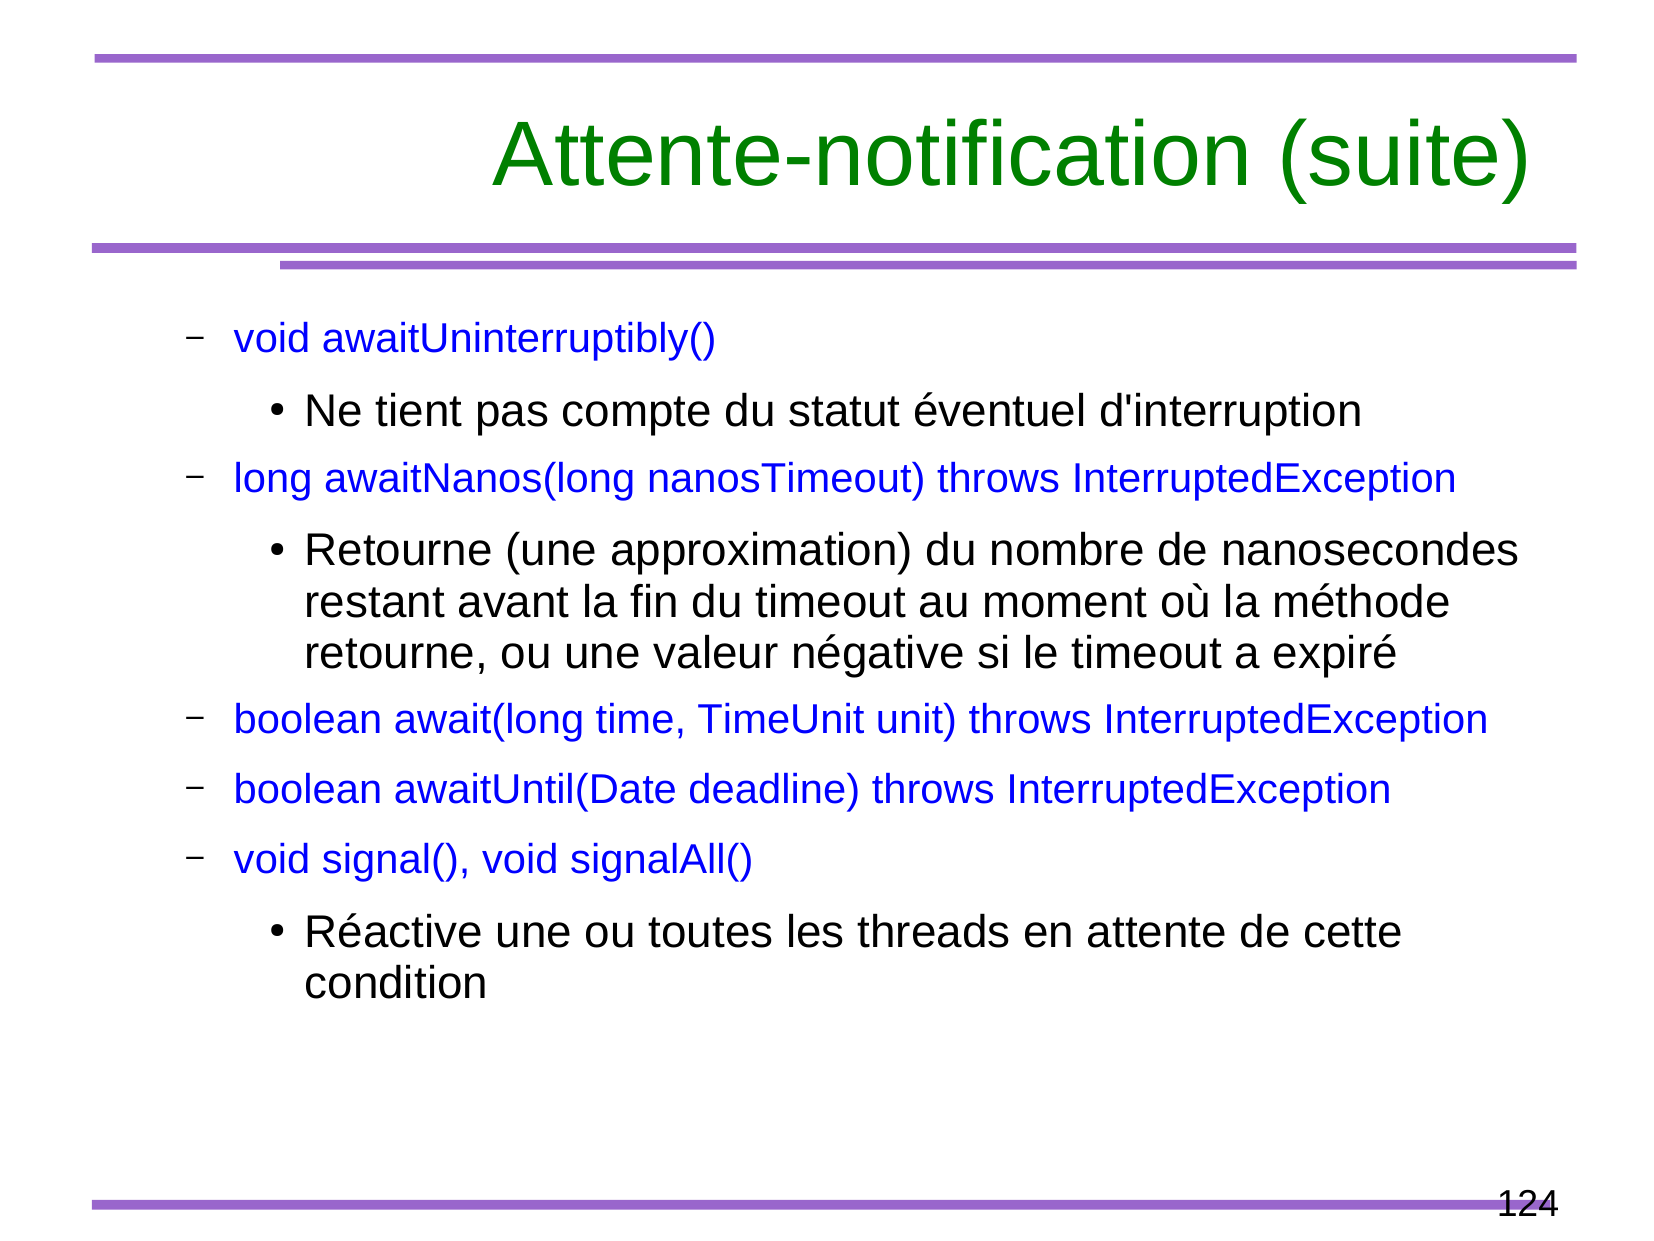

# Attente-notification (suite)
void awaitUninterruptibly()
Ne tient pas compte du statut éventuel d'interruption
long awaitNanos(long nanosTimeout) throws InterruptedException
Retourne (une approximation) du nombre de nanosecondes restant avant la fin du timeout au moment où la méthode retourne, ou une valeur négative si le timeout a expiré
boolean await(long time, TimeUnit unit) throws InterruptedException
boolean awaitUntil(Date deadline) throws InterruptedException
void signal(), void signalAll()
Réactive une ou toutes les threads en attente de cette condition